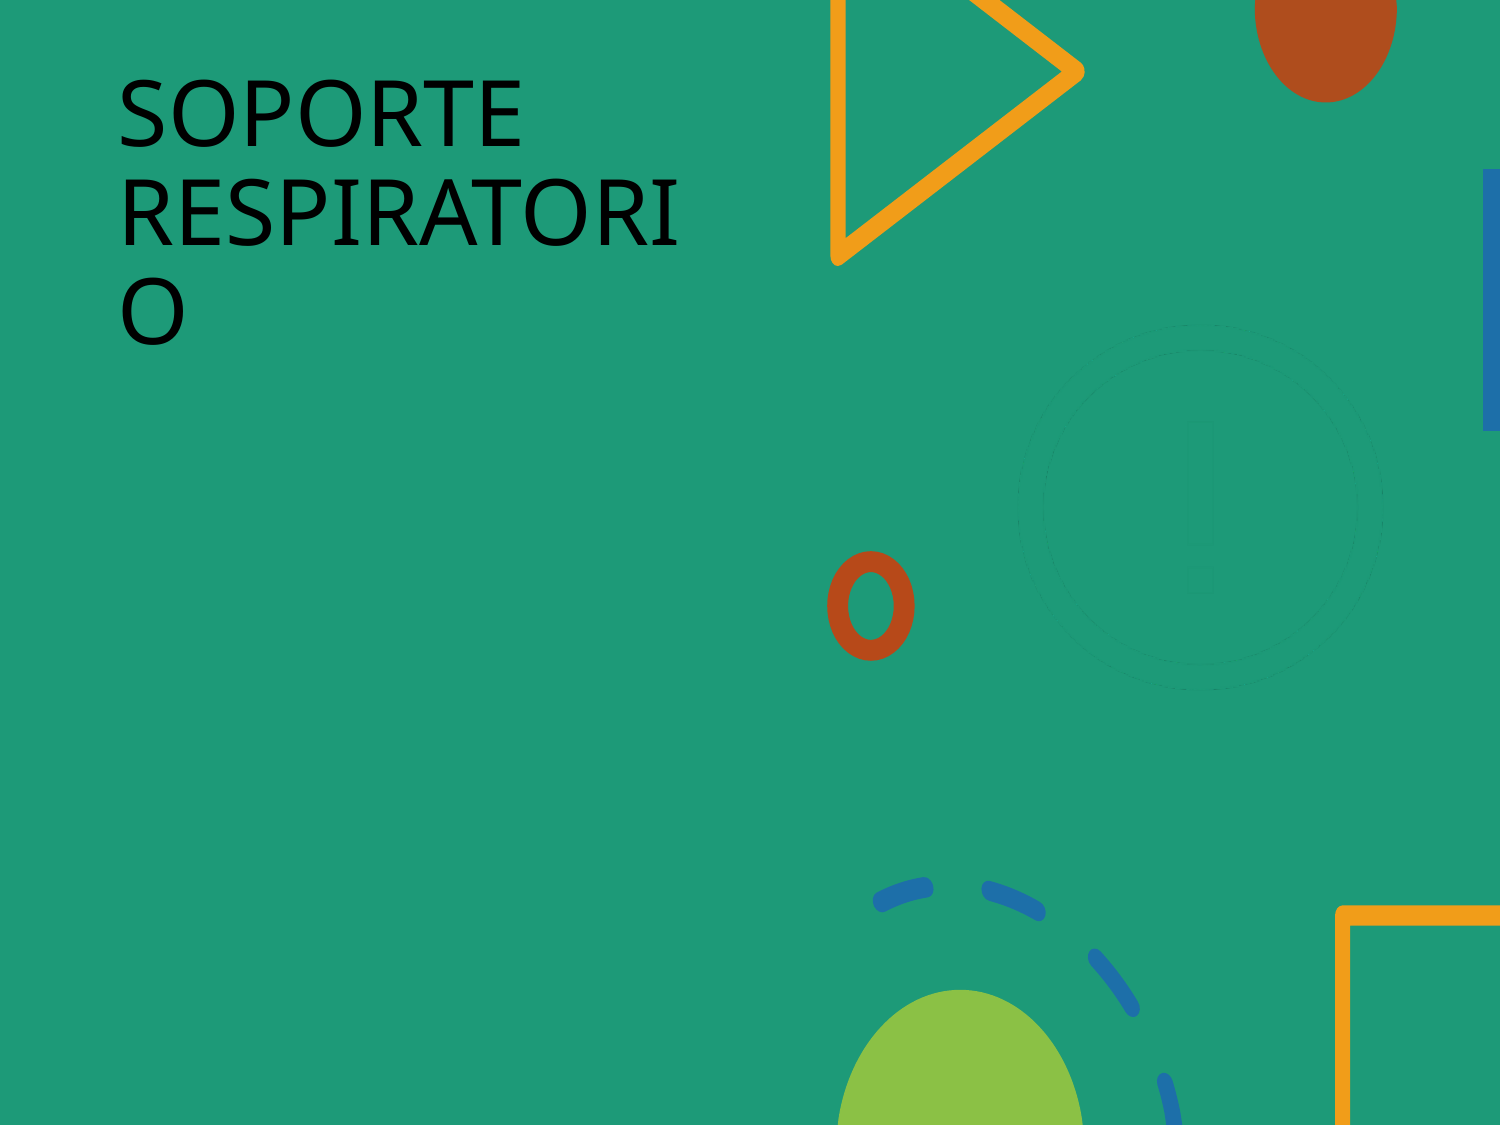

# SOPORTE RESPIRATORIO
Comprobar si el niño o lactante respiran viendo si hay movimientos del tórax y/o abdomen, oyendo los ruidos respiratorios y sintiendo el aire en la cara del reanimador (ver, oír y sentir) durante no más de 10 segundos.
Si no respira se iniciará la ventilación boca-boca en los niños y boca-boca y nariz en los lactantes.
Si respira se coloca en la posición lateral de seguridad, salvo sospecha de lesión de la columna vertebral. Los lactantes se colocan de lado en nuestros brazos.
Abrir la vía aérea mediante la maniobra frente-mentón (la extensión del cuello será menor cuanto más pequeño sea el niño). En Lactantes no se extenderá el cuello, debiendo quedar en posición neutra.